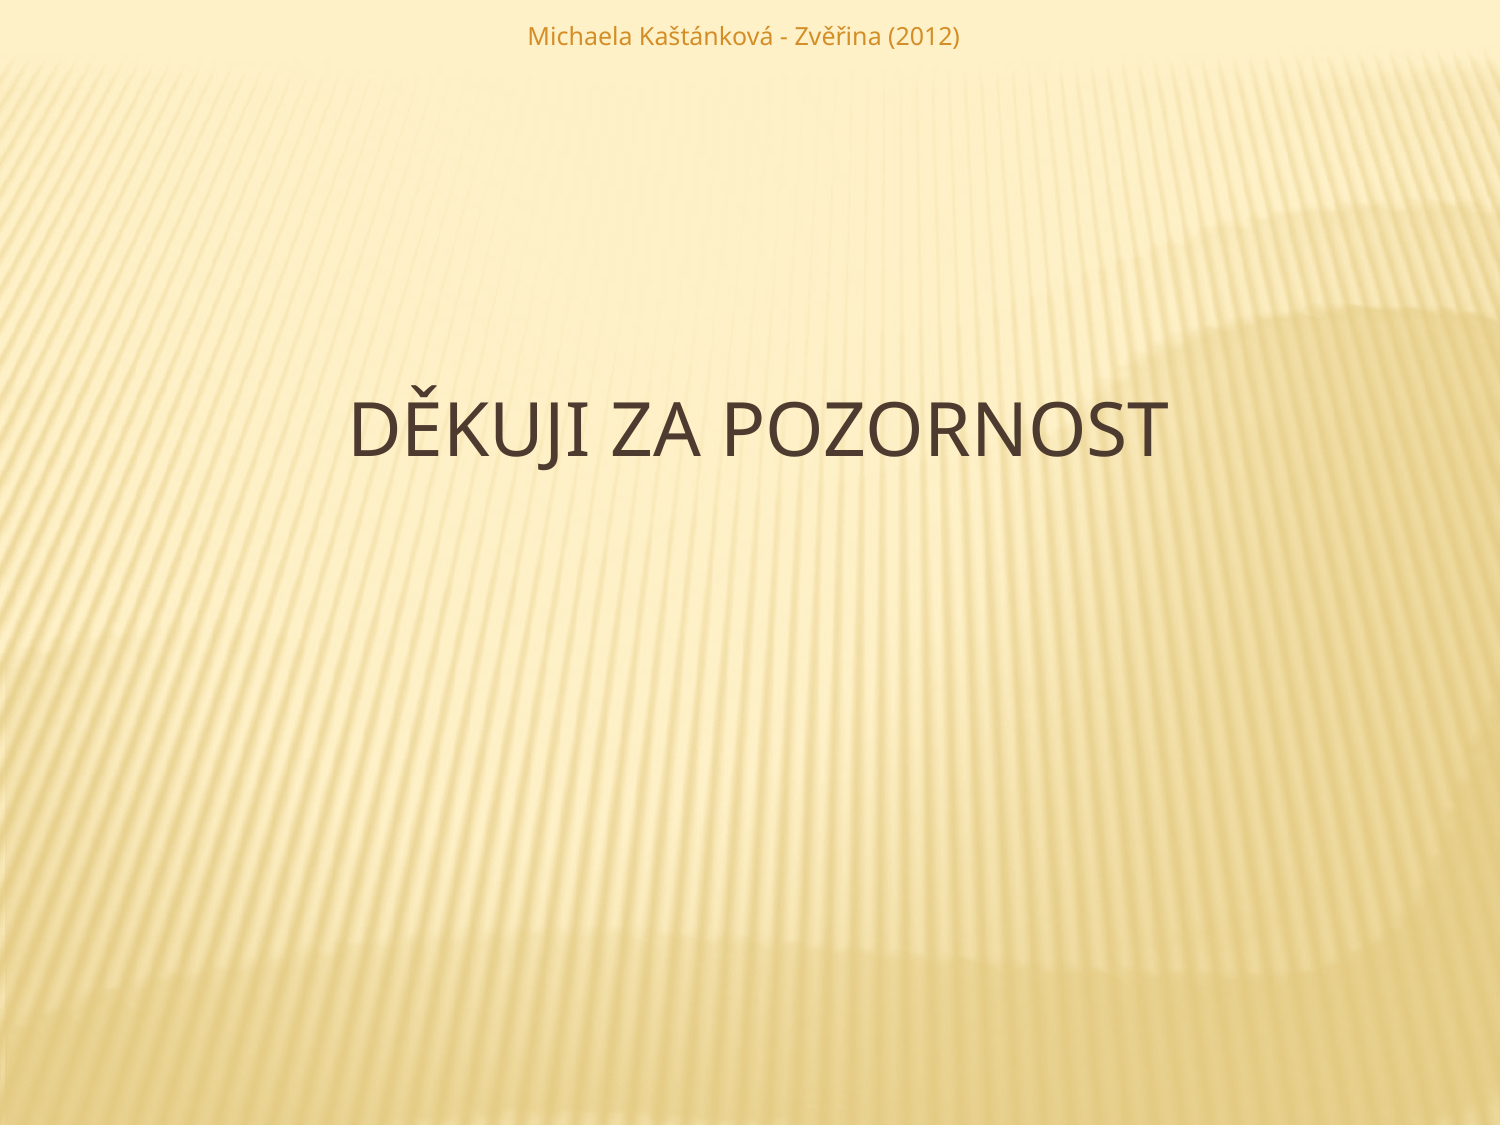

Michaela Kaštánková - Zvěřina (2012)
# Děkuji za pozornost